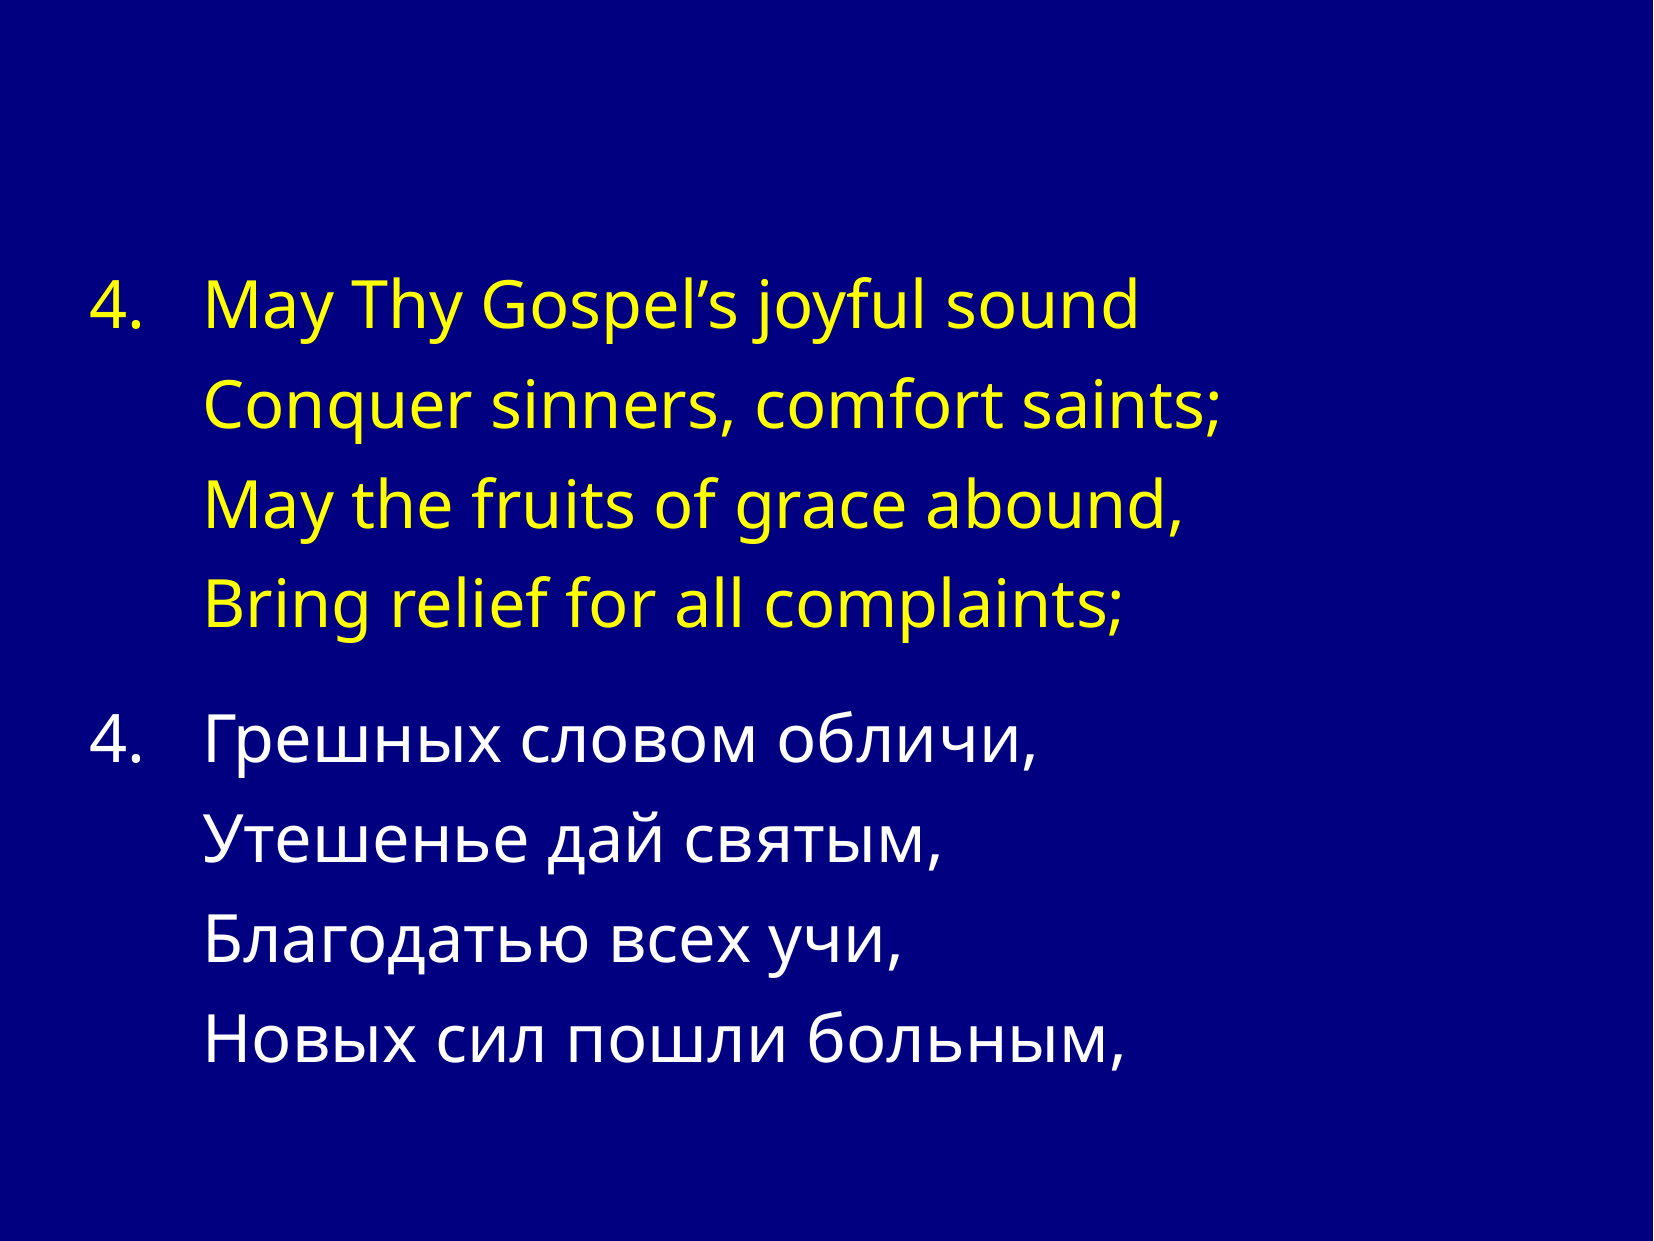

4.	May Thy Gospel’s joyful sound
	Conquer sinners, comfort saints;
	May the fruits of grace abound,
	Bring relief for all complaints;
4.	Грешных словом обличи,
	Утешенье дай святым,
	Благодатью всех учи,
	Новых сил пошли больным,